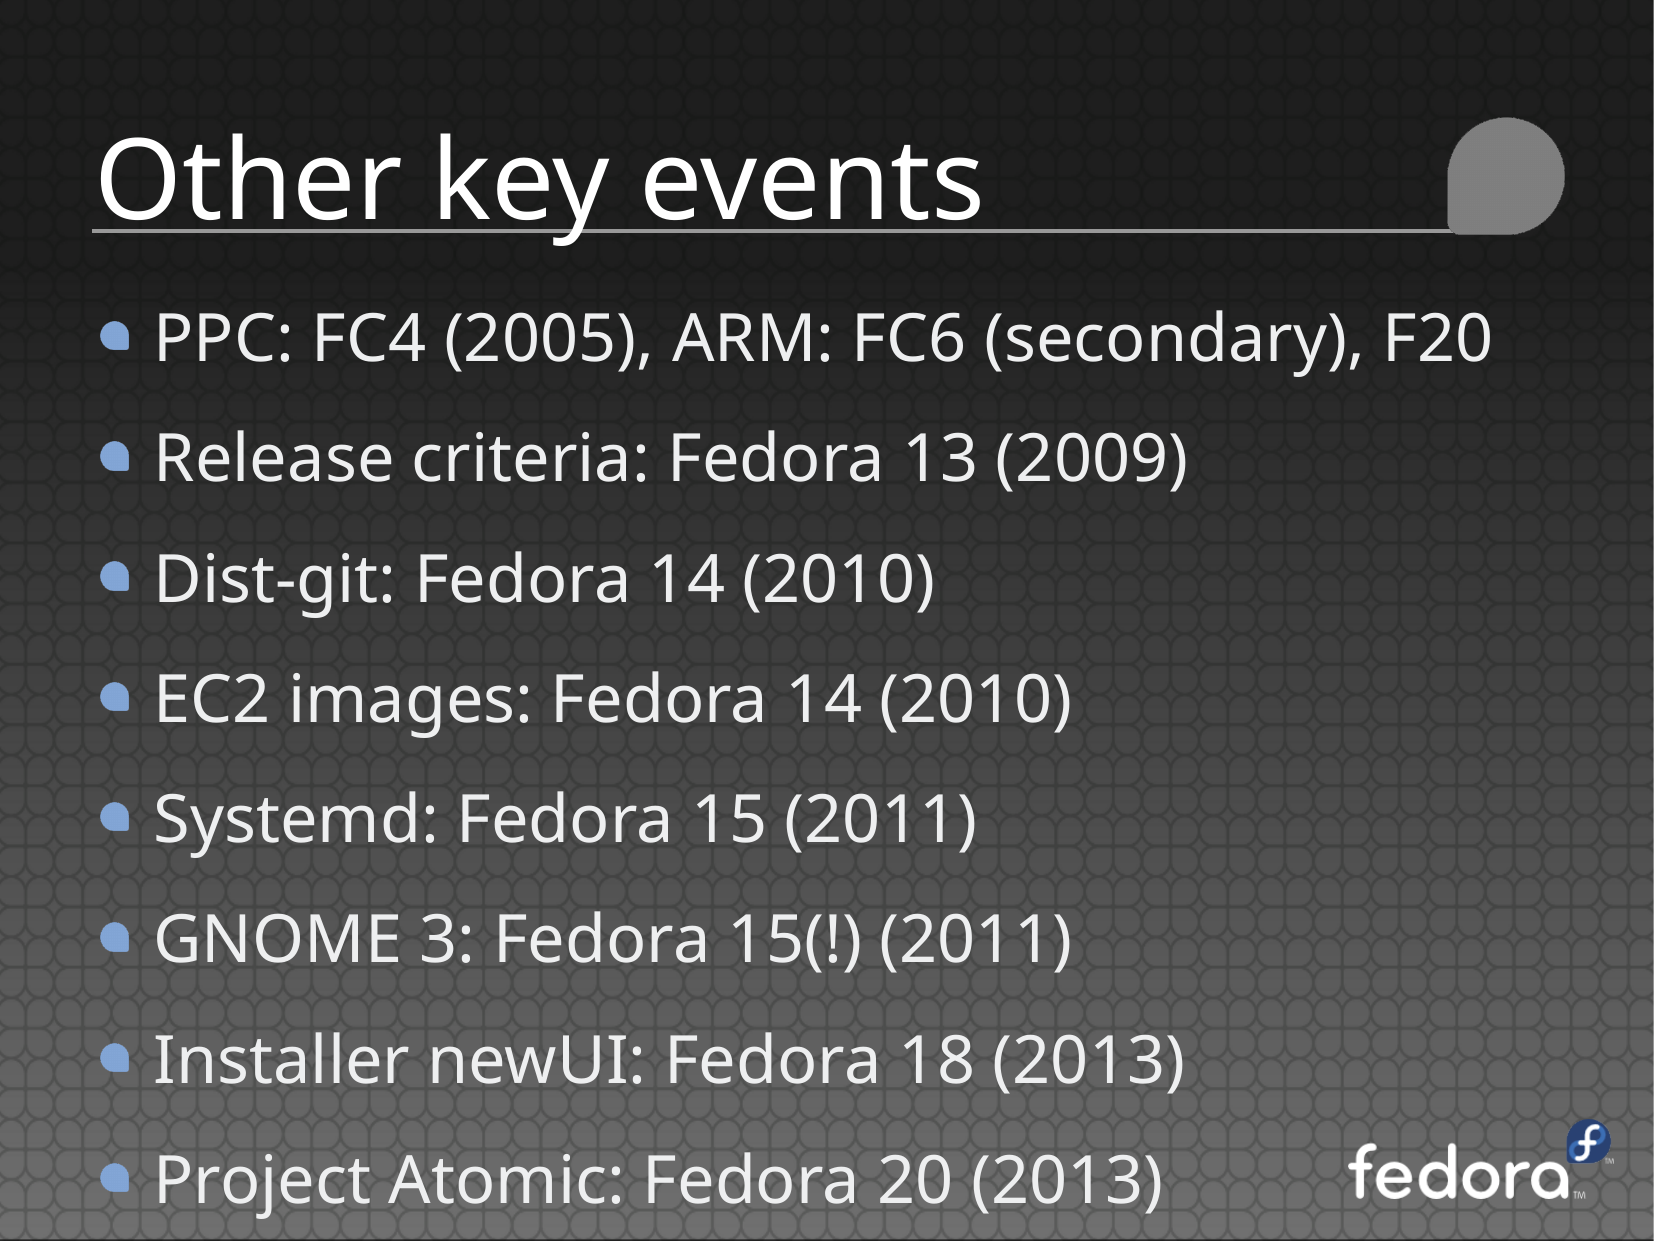

Other key events
# PPC: FC4 (2005), ARM: FC6 (secondary), F20
Release criteria: Fedora 13 (2009)
Dist-git: Fedora 14 (2010)
EC2 images: Fedora 14 (2010)
Systemd: Fedora 15 (2011)
GNOME 3: Fedora 15(!) (2011)
Installer newUI: Fedora 18 (2013)
Project Atomic: Fedora 20 (2013)